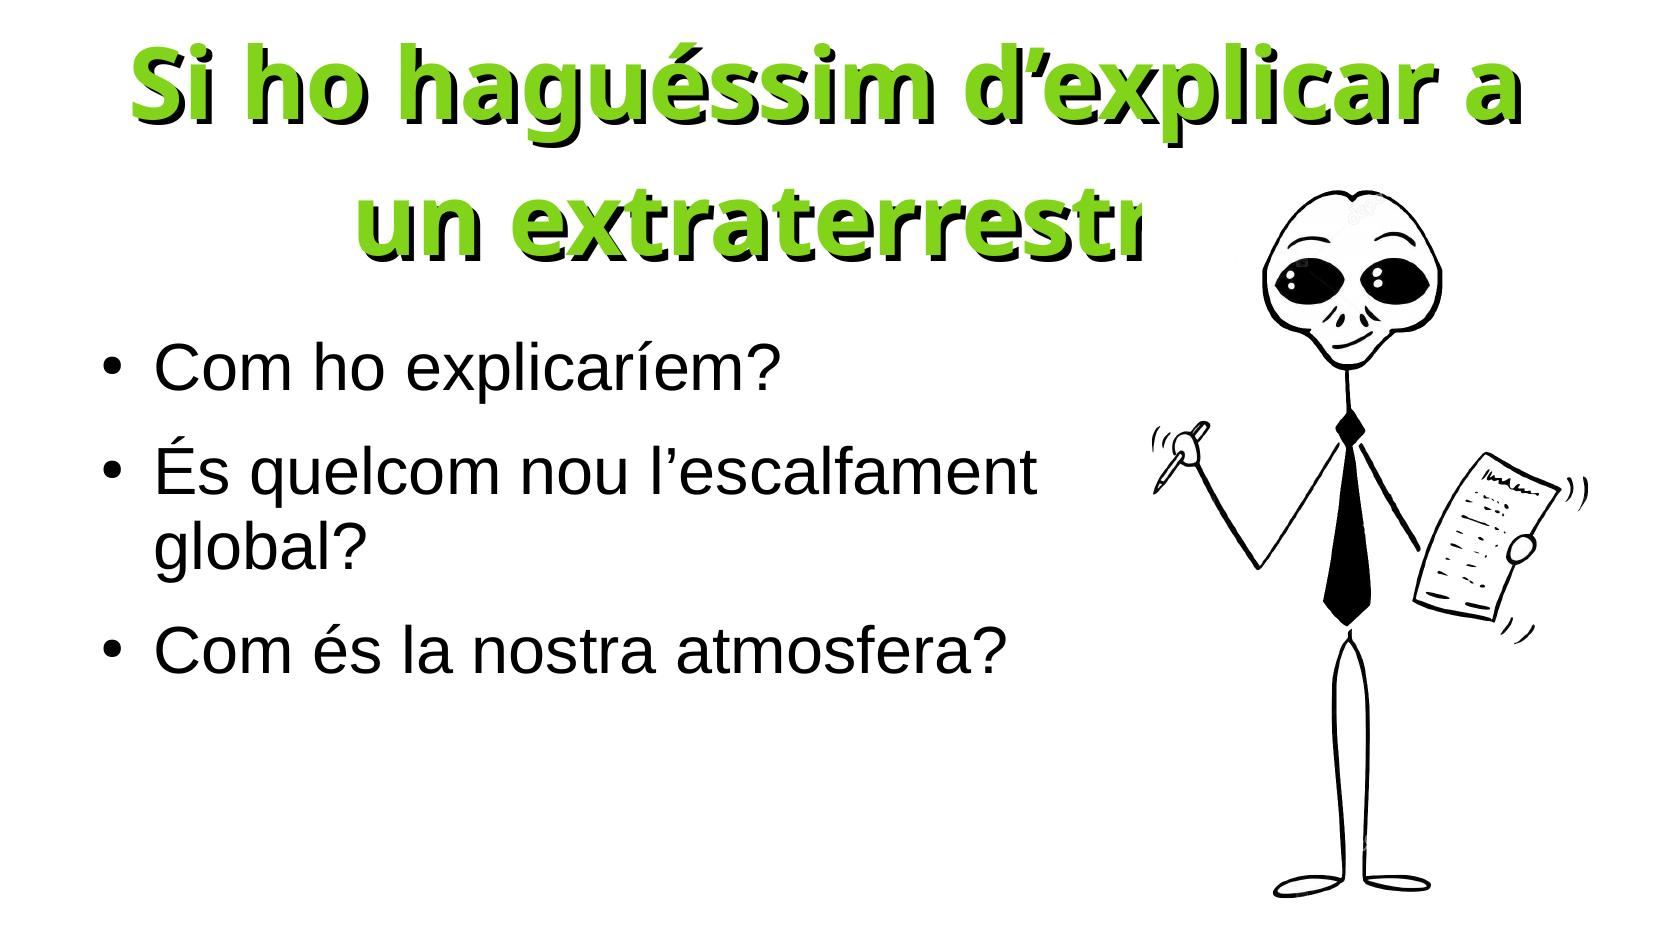

# Si ho haguéssim d’explicar a un extraterrestre...
Com ho explicaríem?
És quelcom nou l’escalfament global?
Com és la nostra atmosfera?